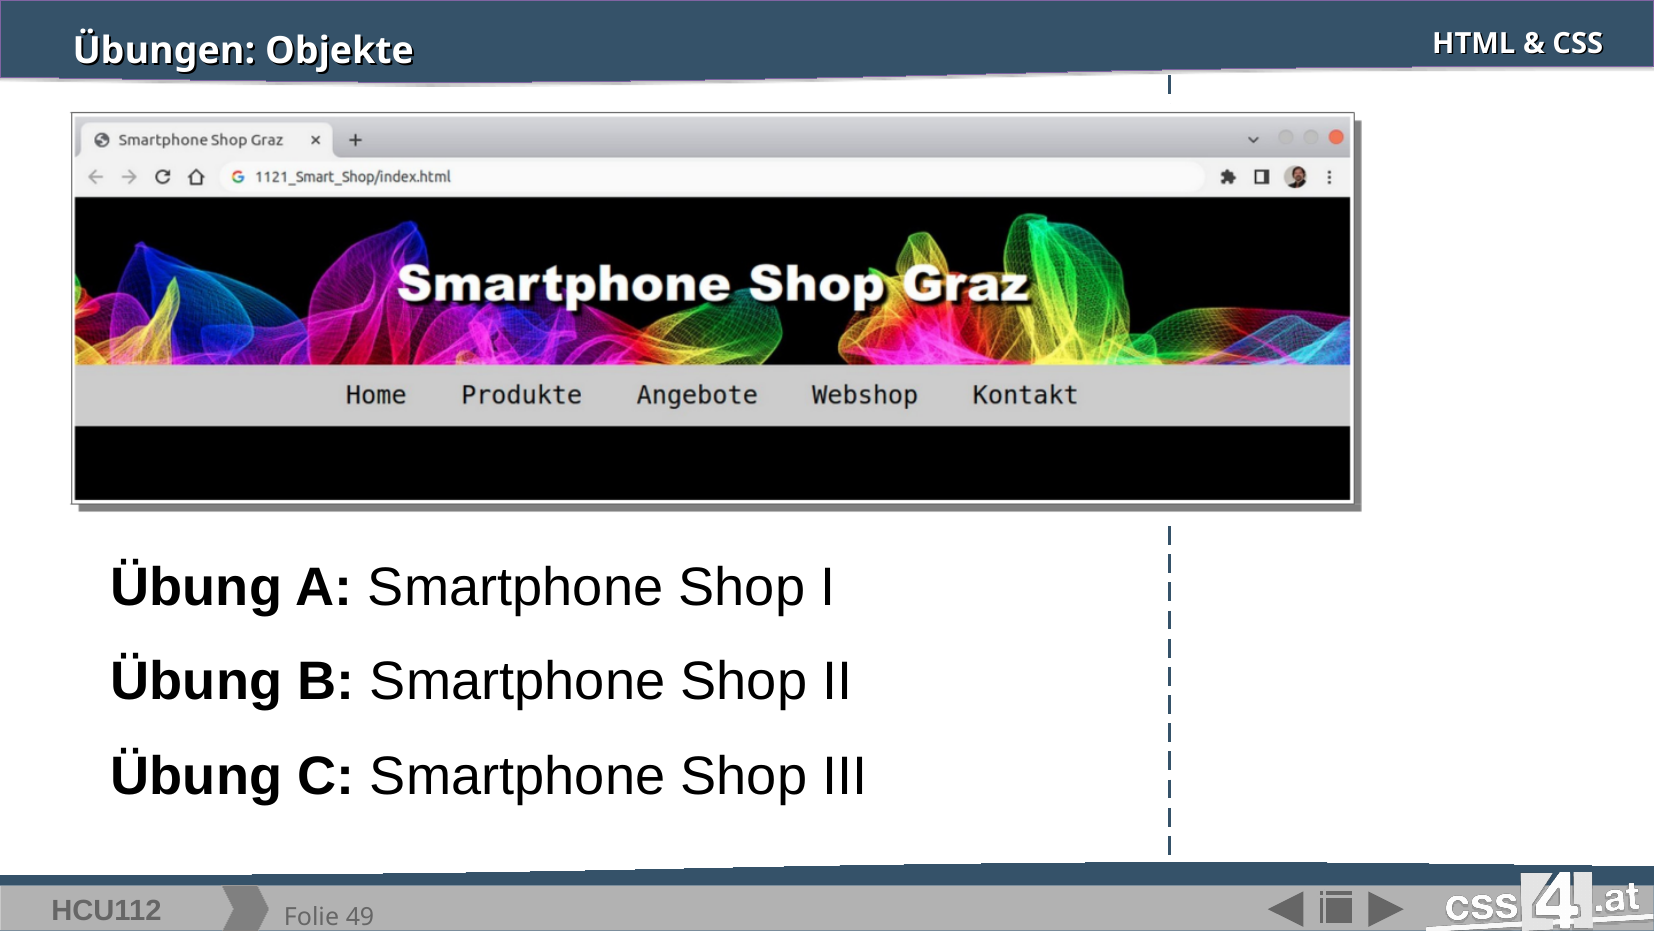

HTML & CSS
Übungen: Objekte
Übung A: Smartphone Shop I
Übung B: Smartphone Shop II
Übung C: Smartphone Shop III
HCU112
Folie